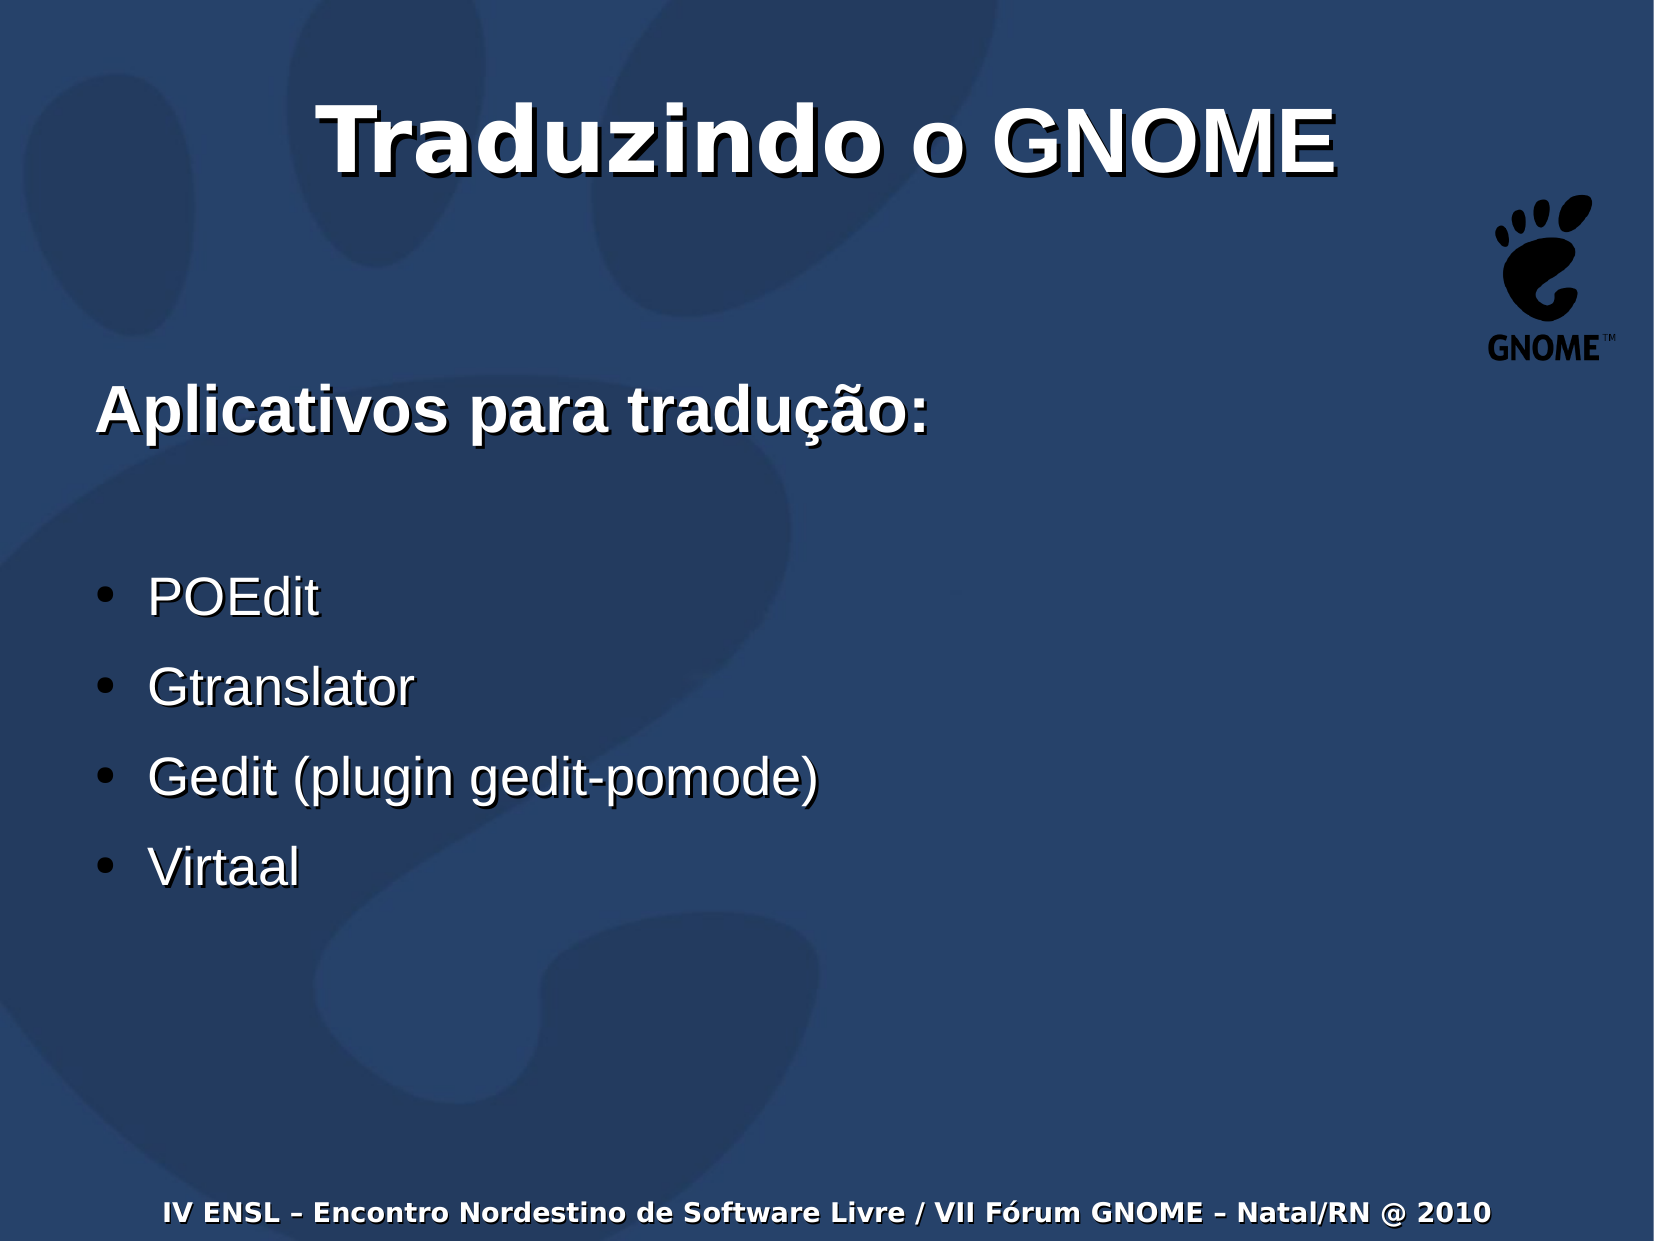

# Traduzindo o GNOME
Aplicativos para tradução:
POEdit
Gtranslator
Gedit (plugin gedit-pomode)
Virtaal
IV ENSL – Encontro Nordestino de Software Livre / VII Fórum GNOME – Natal/RN @ 2010